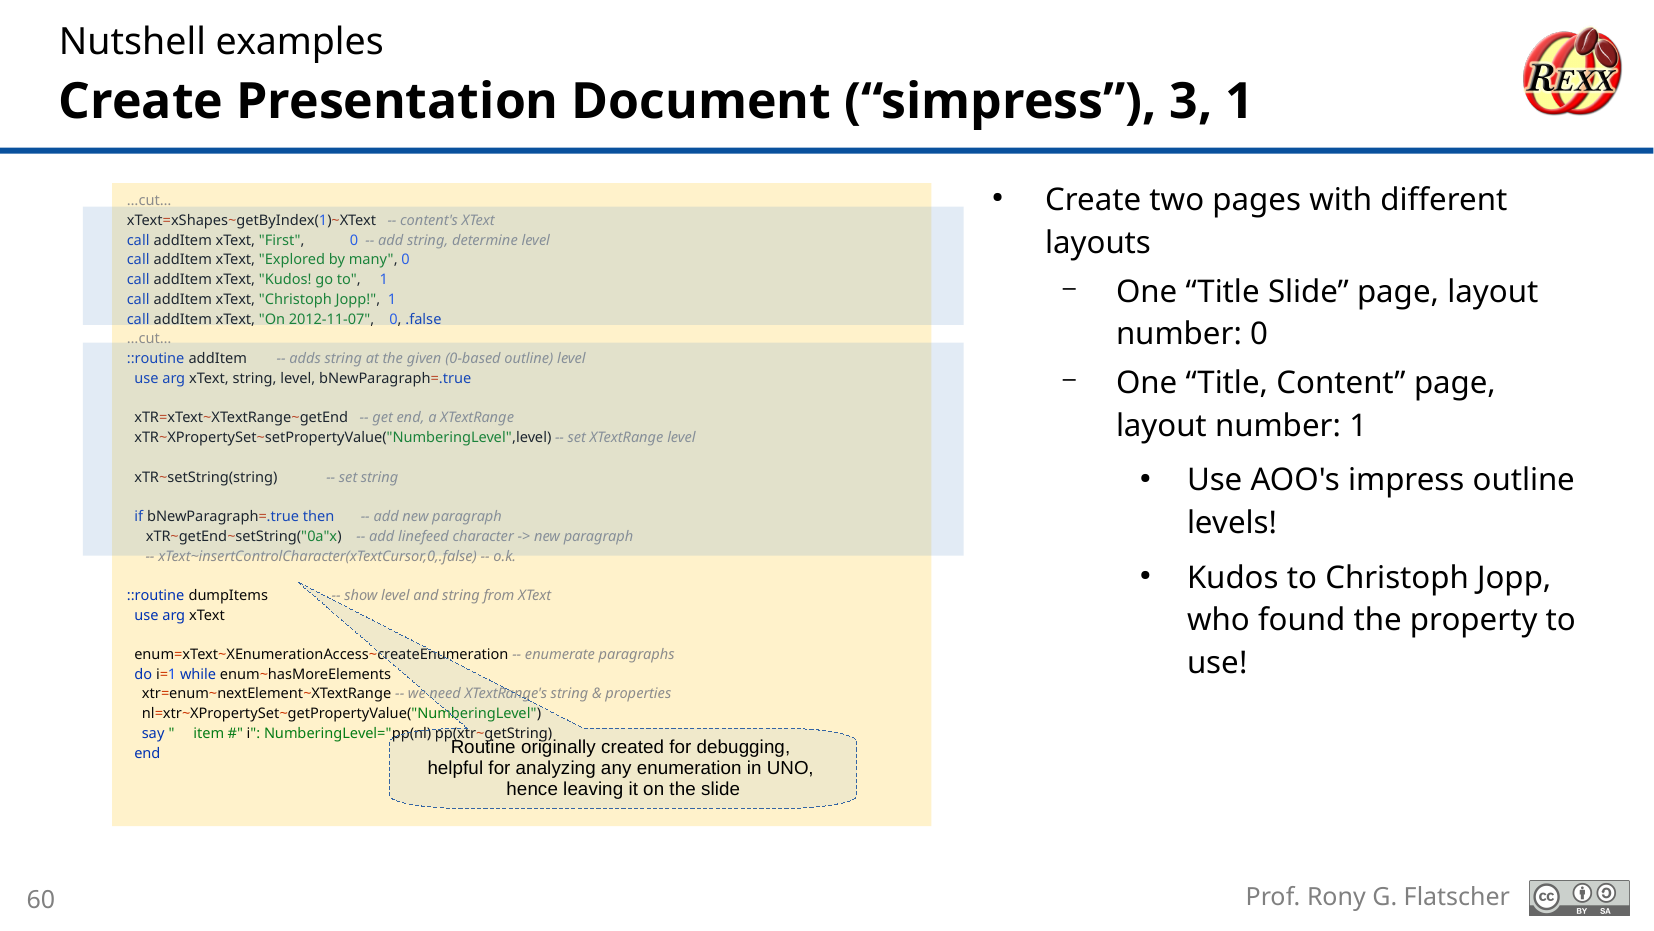

# Nutshell examples Create Presentation Document (“simpress”), 3, 1
Create two pages with different layouts
One “Title Slide” page, layout number: 0
One “Title, Content” page, layout number: 1
Use AOO's impress outline levels!
Kudos to Christoph Jopp, who found the property to use!
…cut…
xText=xShapes~getByIndex(1)~XText -- content's XText
call addItem xText, "First", 0 -- add string, determine level
call addItem xText, "Explored by many", 0
call addItem xText, "Kudos! go to", 1
call addItem xText, "Christoph Jopp!", 1
call addItem xText, "On 2012-11-07", 0, .false
…cut…
::routine addItem -- adds string at the given (0-based outline) level
 use arg xText, string, level, bNewParagraph=.true
 xTR=xText~XTextRange~getEnd -- get end, a XTextRange
 xTR~XPropertySet~setPropertyValue("NumberingLevel",level) -- set XTextRange level
 xTR~setString(string) -- set string
 if bNewParagraph=.true then -- add new paragraph
 xTR~getEnd~setString("0a"x) -- add linefeed character -> new paragraph
 -- xText~insertControlCharacter(xTextCursor,0,.false) -- o.k.
::routine dumpItems -- show level and string from XText
 use arg xText
 enum=xText~XEnumerationAccess~createEnumeration -- enumerate paragraphs
 do i=1 while enum~hasMoreElements
 xtr=enum~nextElement~XTextRange -- we need XTextRange's string & properties
 nl=xtr~XPropertySet~getPropertyValue("NumberingLevel")
 say " item #" i": NumberingLevel="pp(nl) pp(xtr~getString)
 end
Routine originally created for debugging,
helpful for analyzing any enumeration in UNO,
hence leaving it on the slide